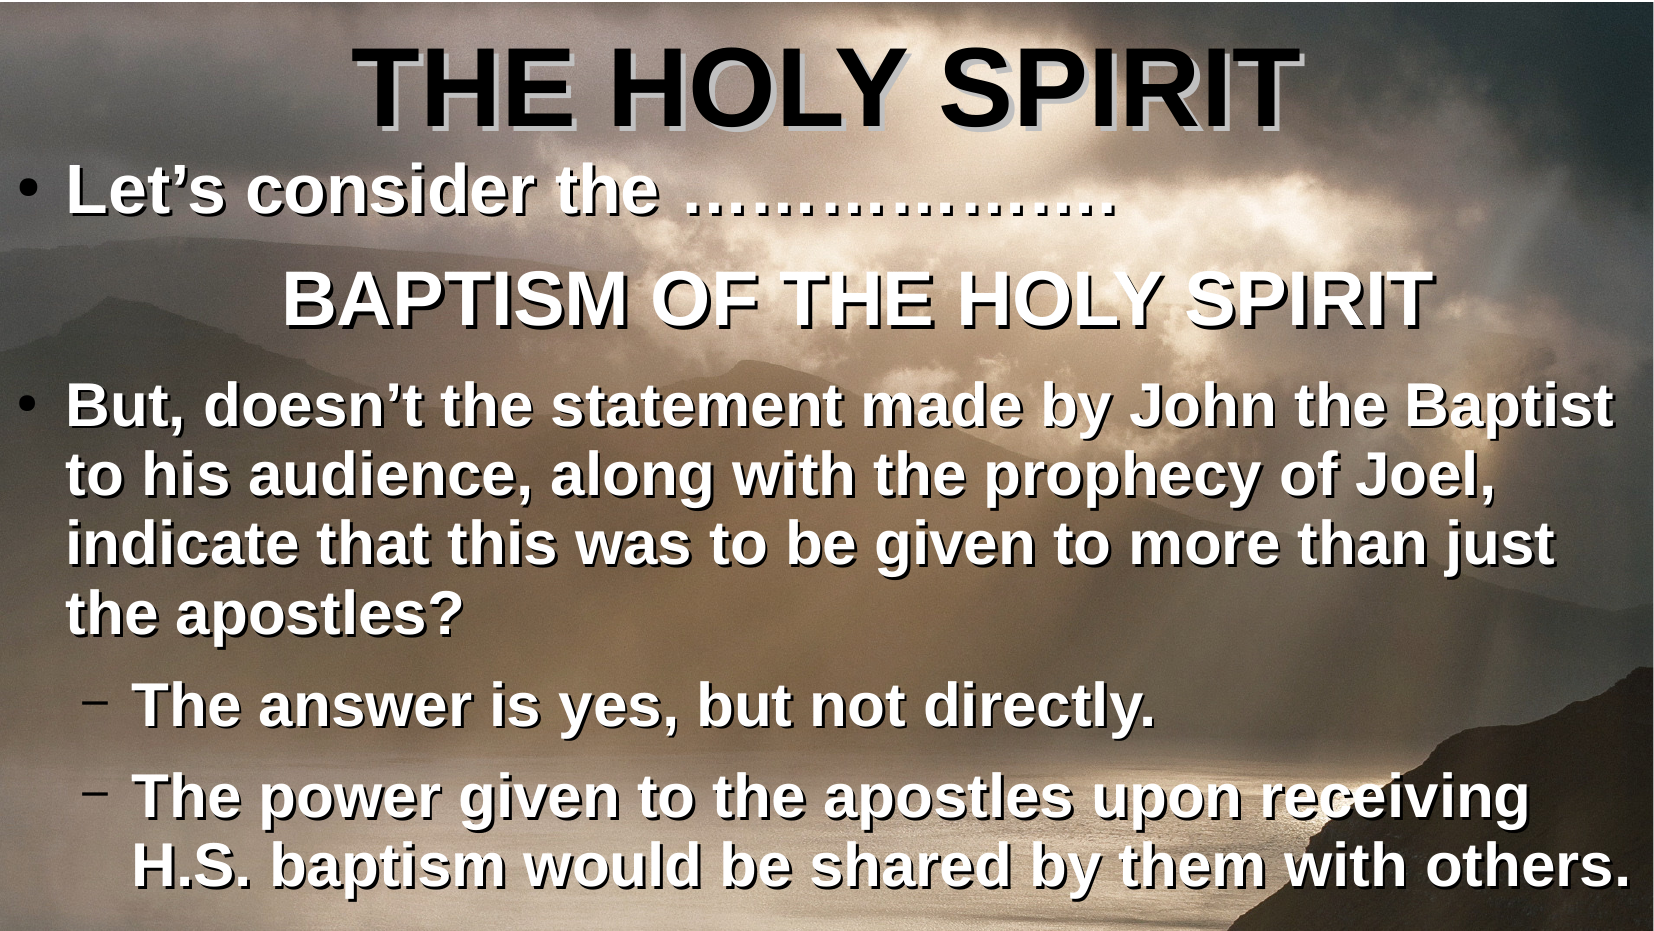

# THE HOLY SPIRIT
Let’s consider the ……………….
BAPTISM OF THE HOLY SPIRIT
But, doesn’t the statement made by John the Baptist to his audience, along with the prophecy of Joel, indicate that this was to be given to more than just the apostles?
The answer is yes, but not directly.
The power given to the apostles upon receiving H.S. baptism would be shared by them with others.